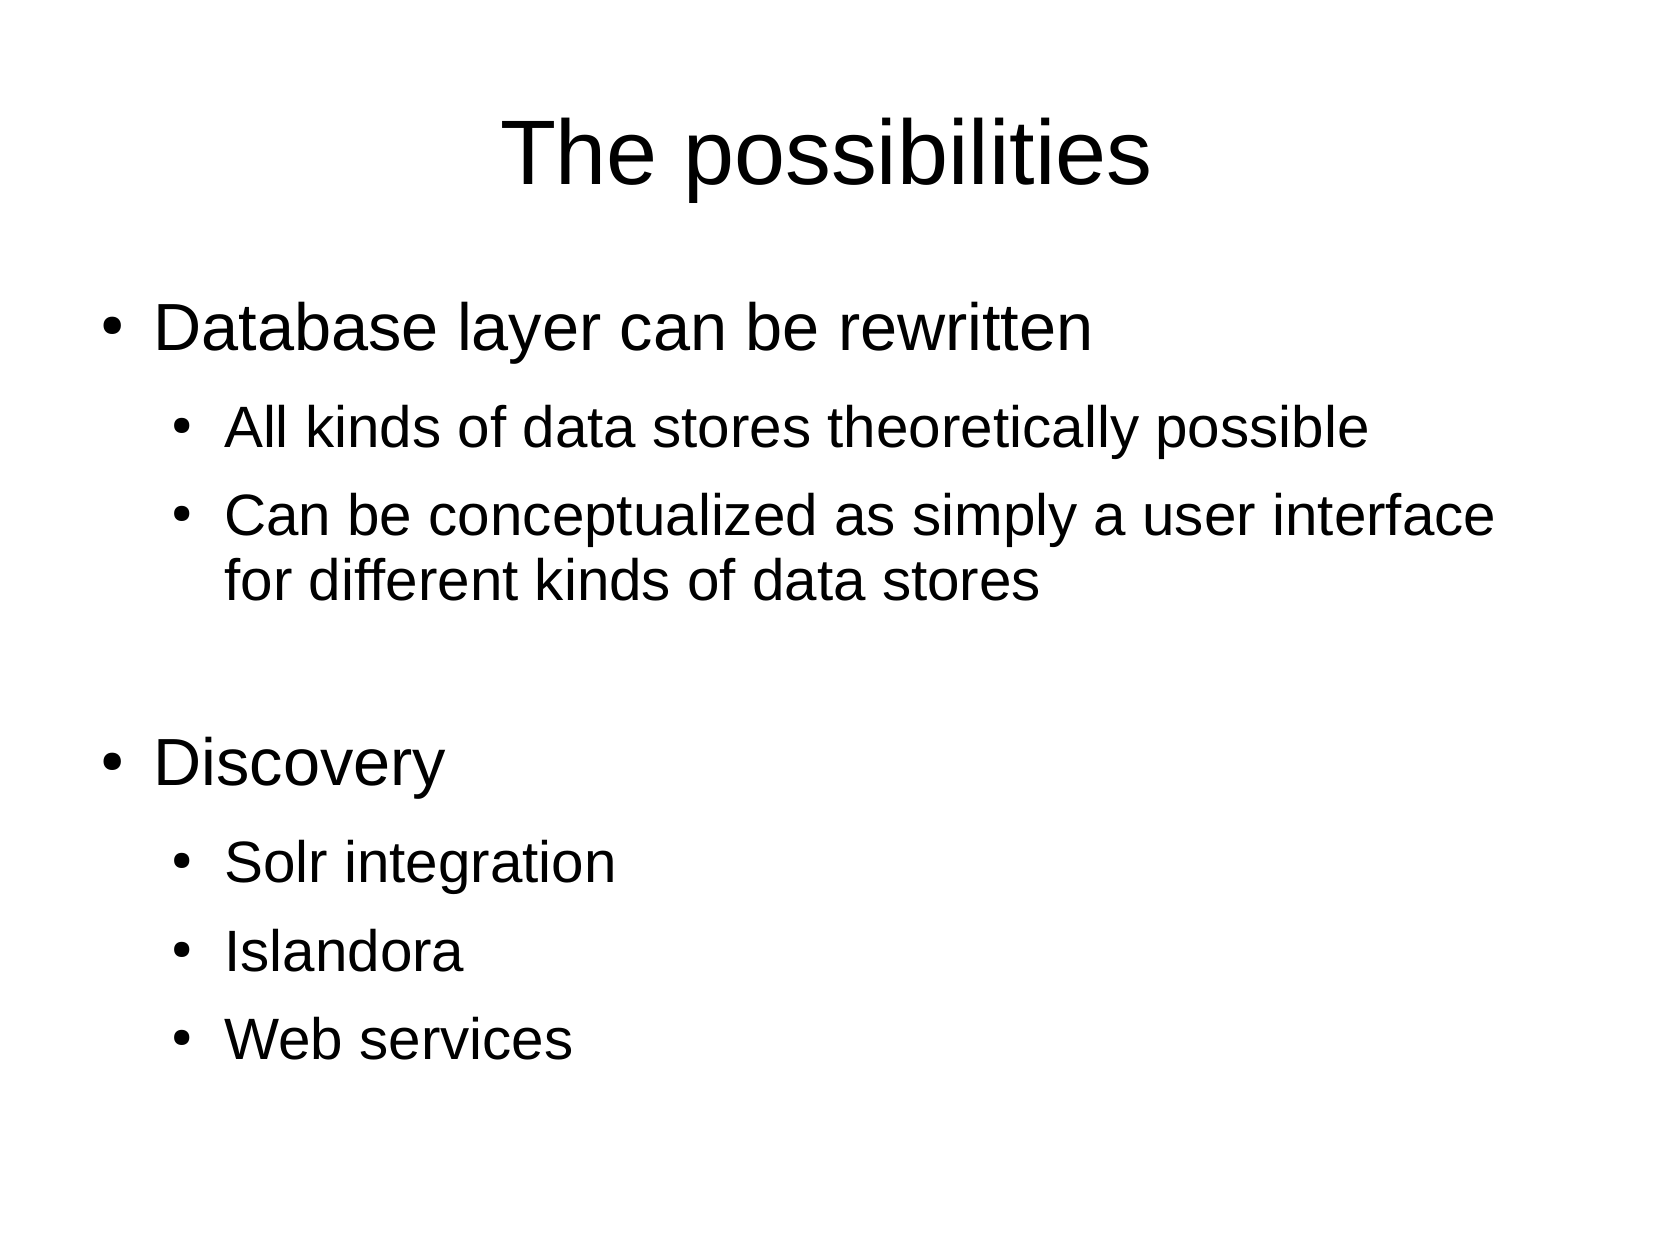

# The possibilities
Database layer can be rewritten
All kinds of data stores theoretically possible
Can be conceptualized as simply a user interface for different kinds of data stores
Discovery
Solr integration
Islandora
Web services